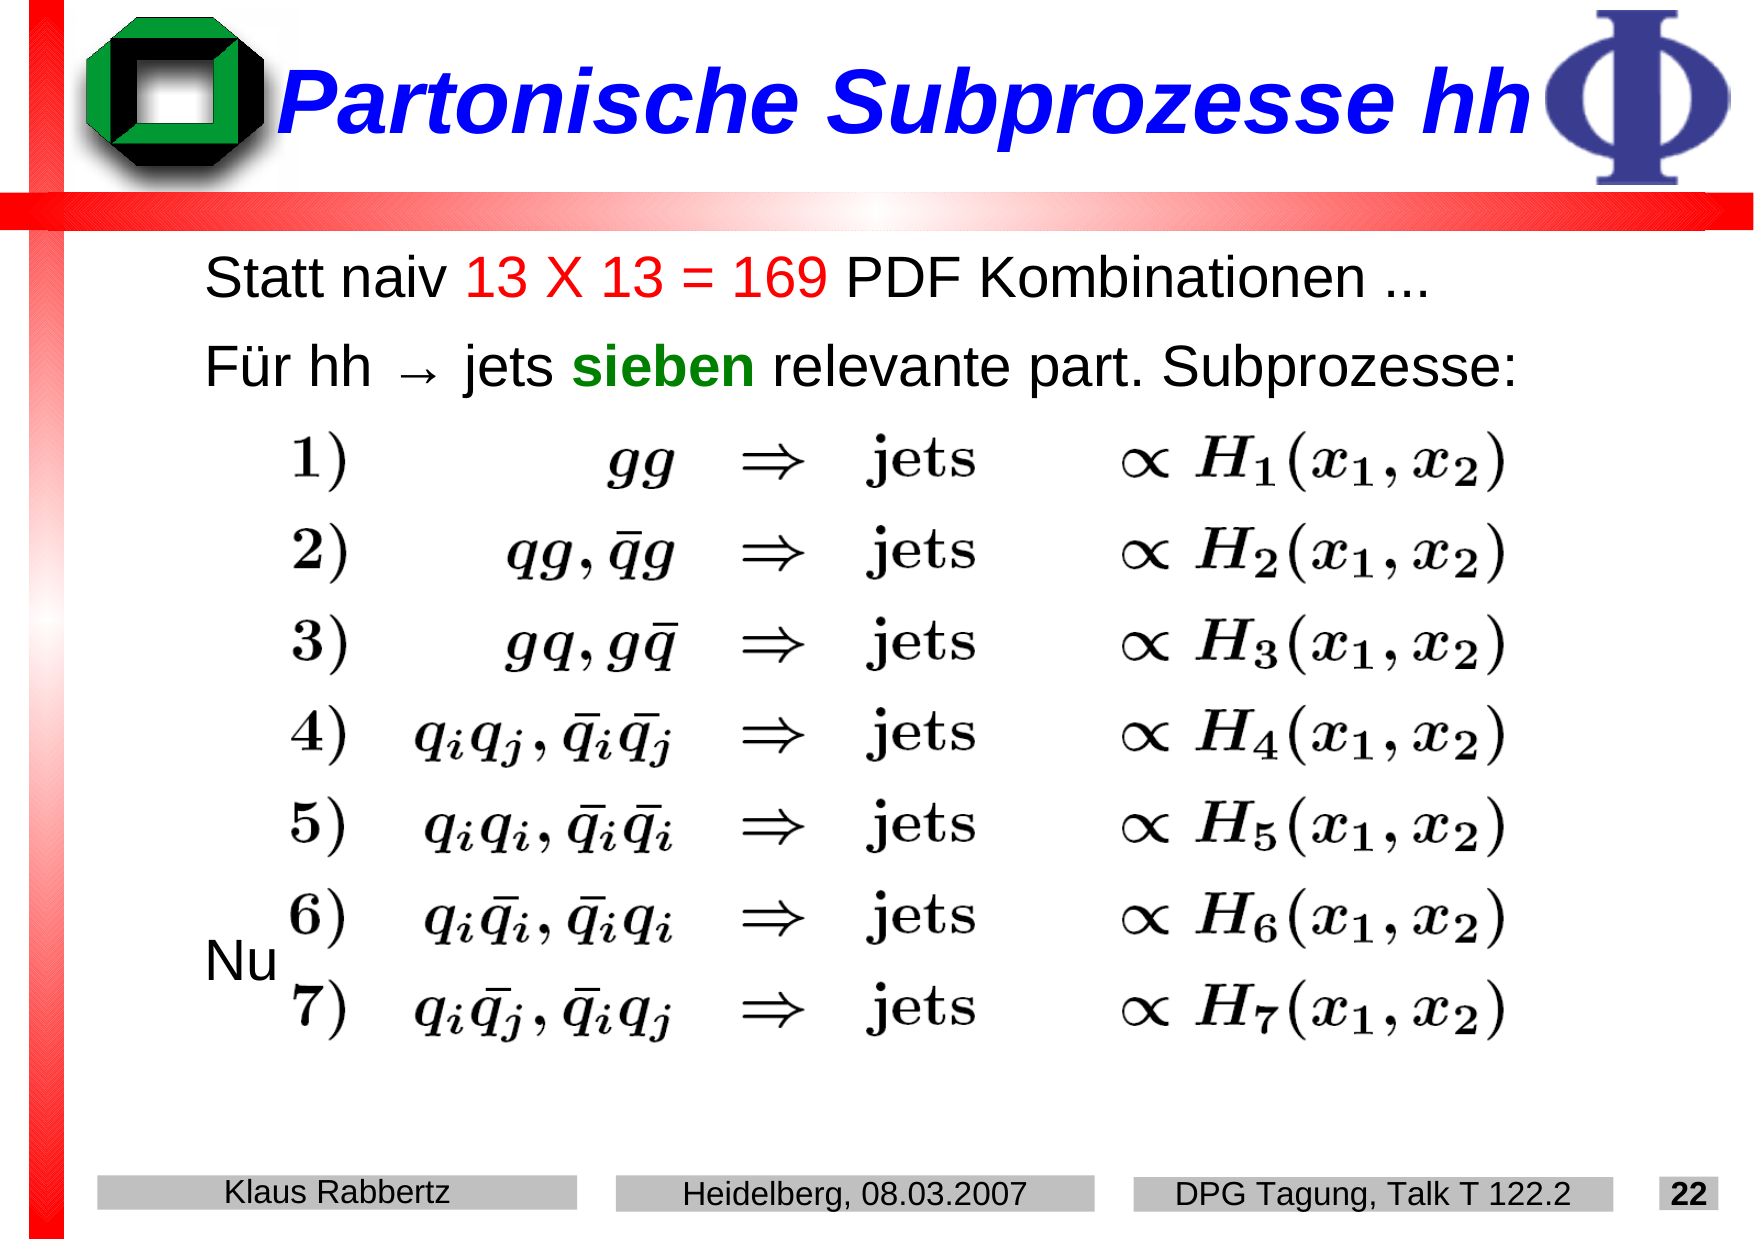

# Partonische Subprozesse hh
Statt naiv 13 X 13 = 169 PDF Kombinationen ...
Für hh → jets sieben relevante part. Subprozesse:
Nur sieben Linearkombinationen Hi von PDFs